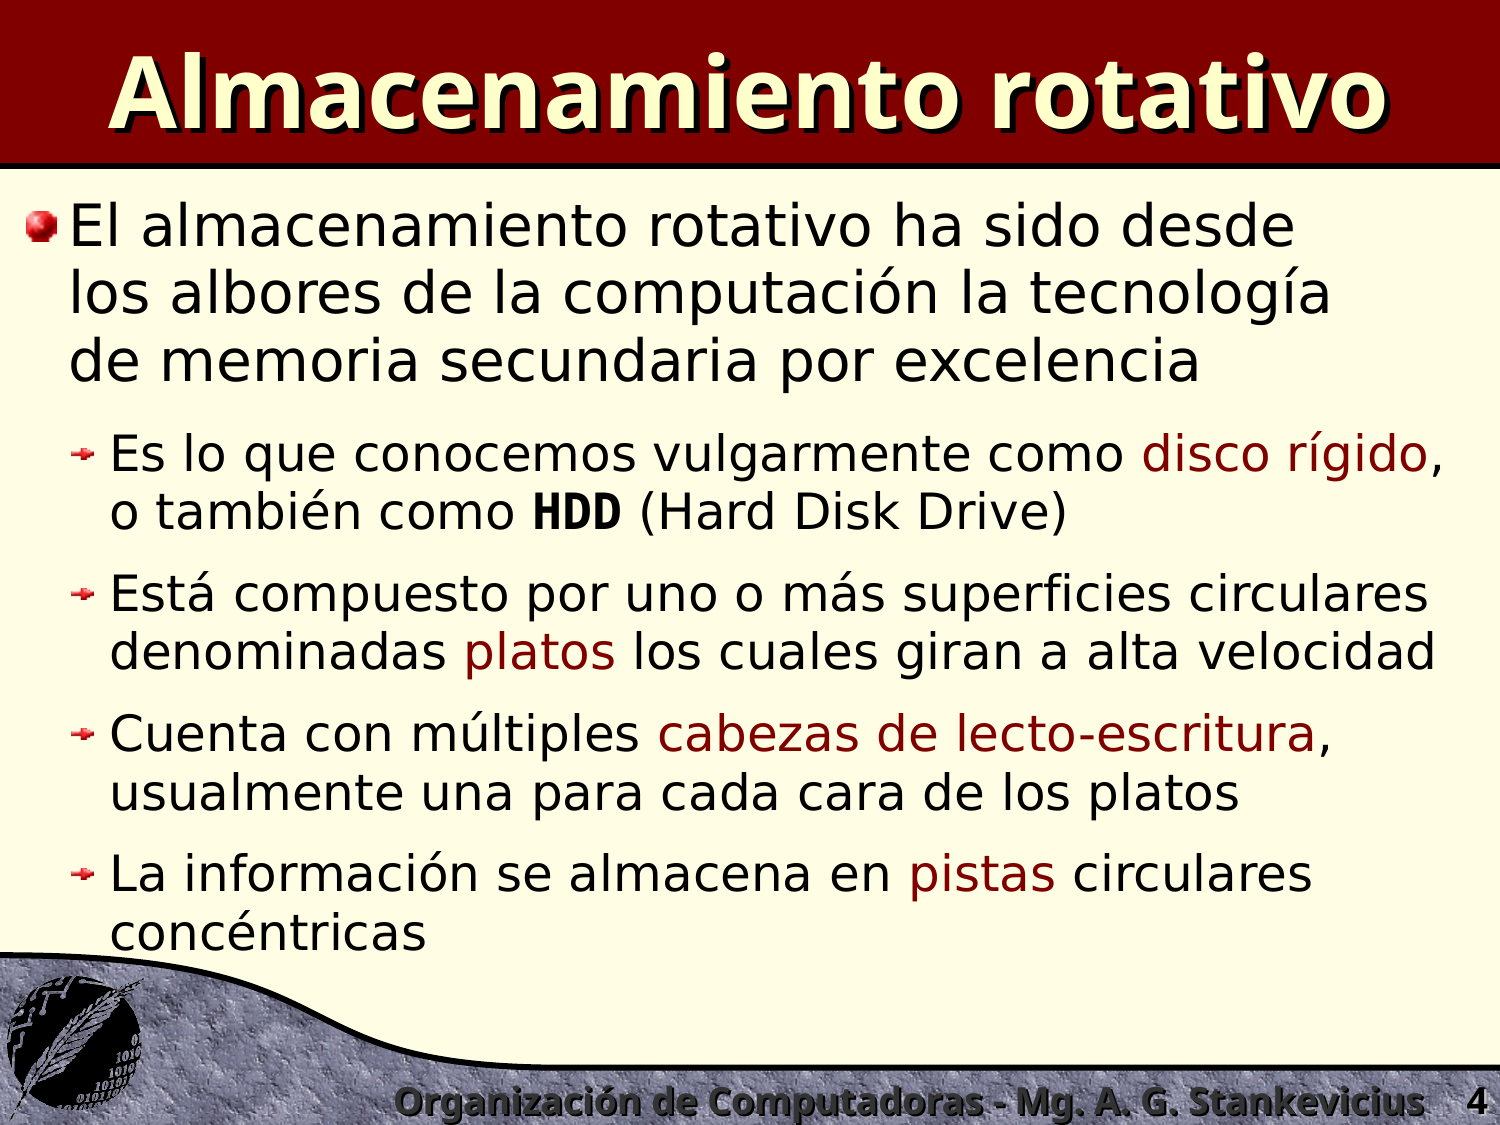

# Almacenamiento rotativo
El almacenamiento rotativo ha sido desde
los albores de la computación la tecnología
de memoria secundaria por excelencia
Es lo que conocemos vulgarmente como disco rígido,
o también como HDD (Hard Disk Drive)
Está compuesto por uno o más superficies circulares denominadas platos los cuales giran a alta velocidad
Cuenta con múltiples cabezas de lecto-escritura,
usualmente una para cada cara de los platos
La información se almacena en pistas circulares concéntricas
4